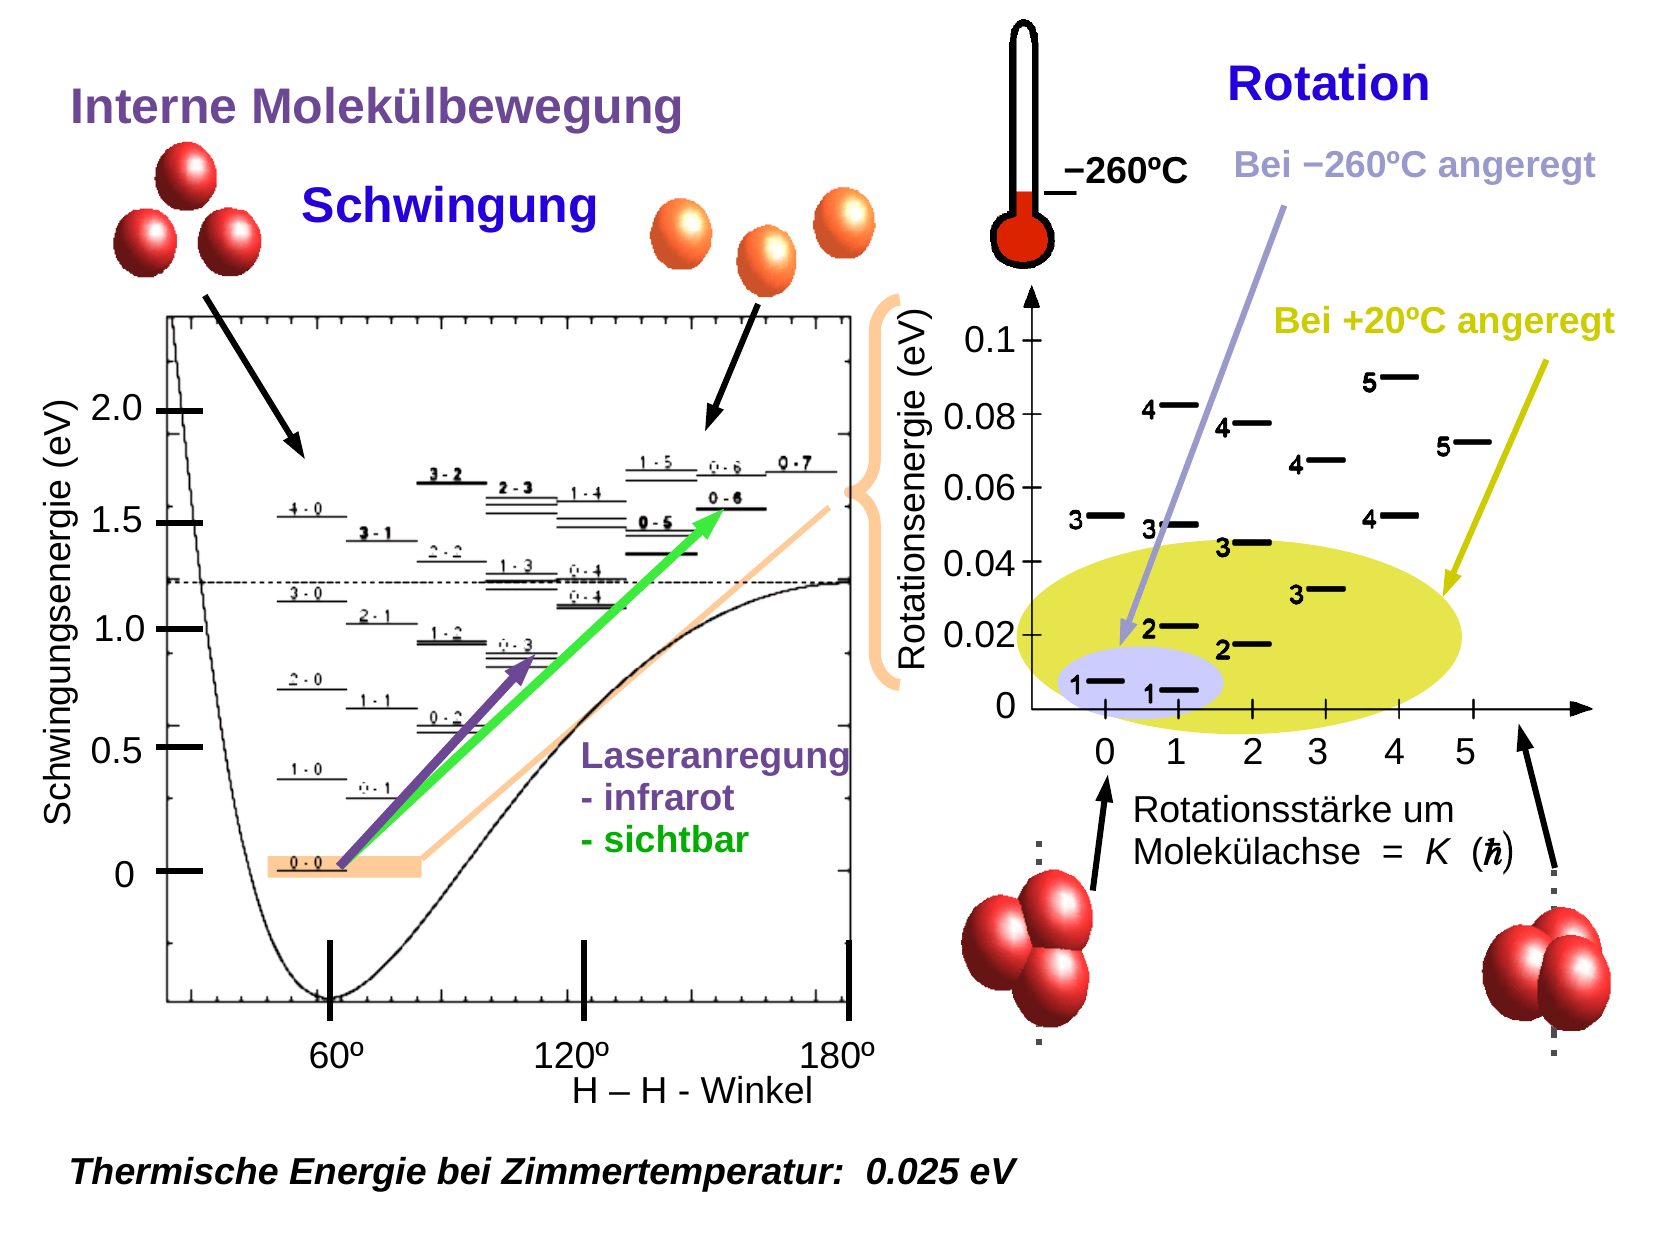

−260ºC
Bei −260ºC angeregt
0.1
0.08
0.06
0.04
0.02
0
0
1
2
3
4
5
Bei +20ºC angeregt
Rotationsenergie (eV)
Rotationsstärke um Molekülachse = K (ℏ)
Rotation
Interne Molekülbewegung
Schwingung
2.0
1.5
1.0
0.5
0
Schwingungsenergie (eV)
60º
180º
120º
H – H - Winkel
Laseranregung
- infrarot
- sichtbar
Thermische Energie bei Zimmertemperatur: 0.025 eV